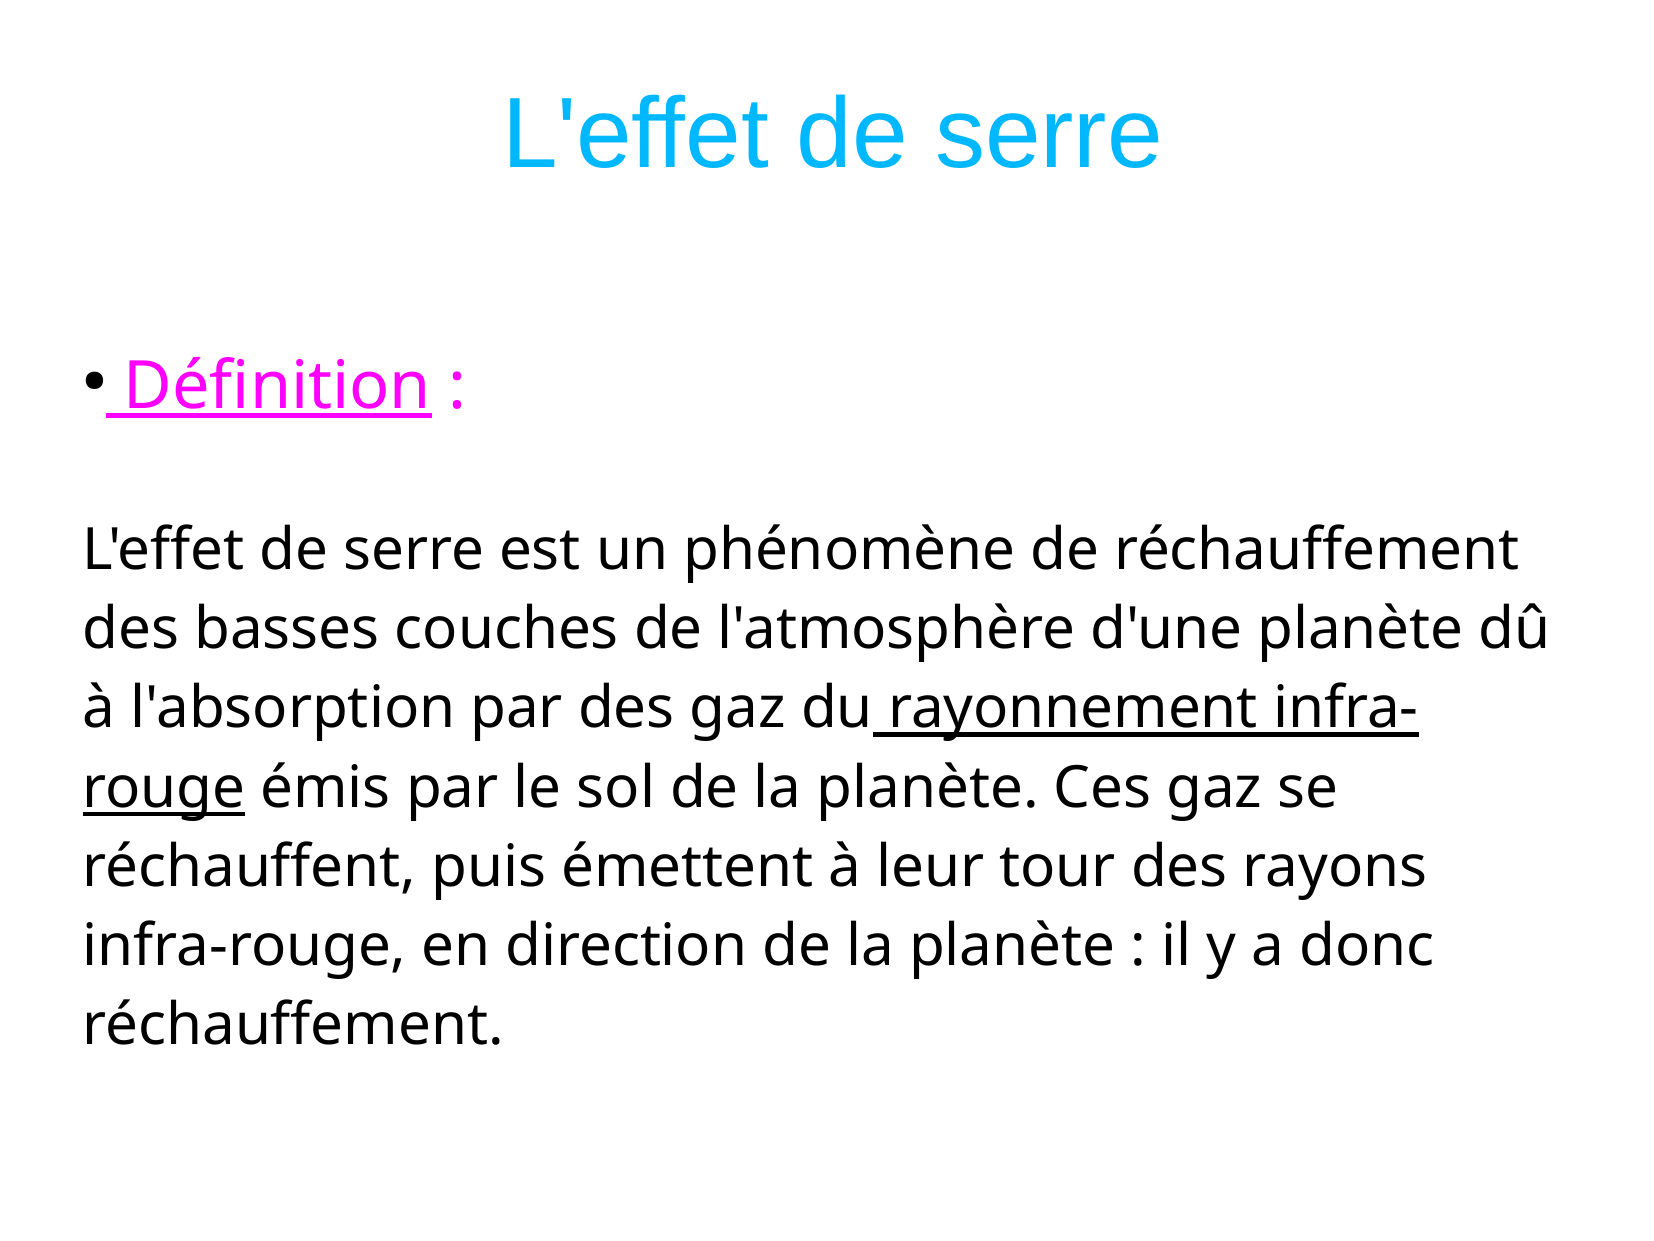

# L'effet de serre
 Définition :
L'effet de serre est un phénomène de réchauffement des basses couches de l'atmosphère d'une planète dû à l'absorption par des gaz du rayonnement infra-rouge émis par le sol de la planète. Ces gaz se réchauffent, puis émettent à leur tour des rayons infra-rouge, en direction de la planète : il y a donc réchauffement.